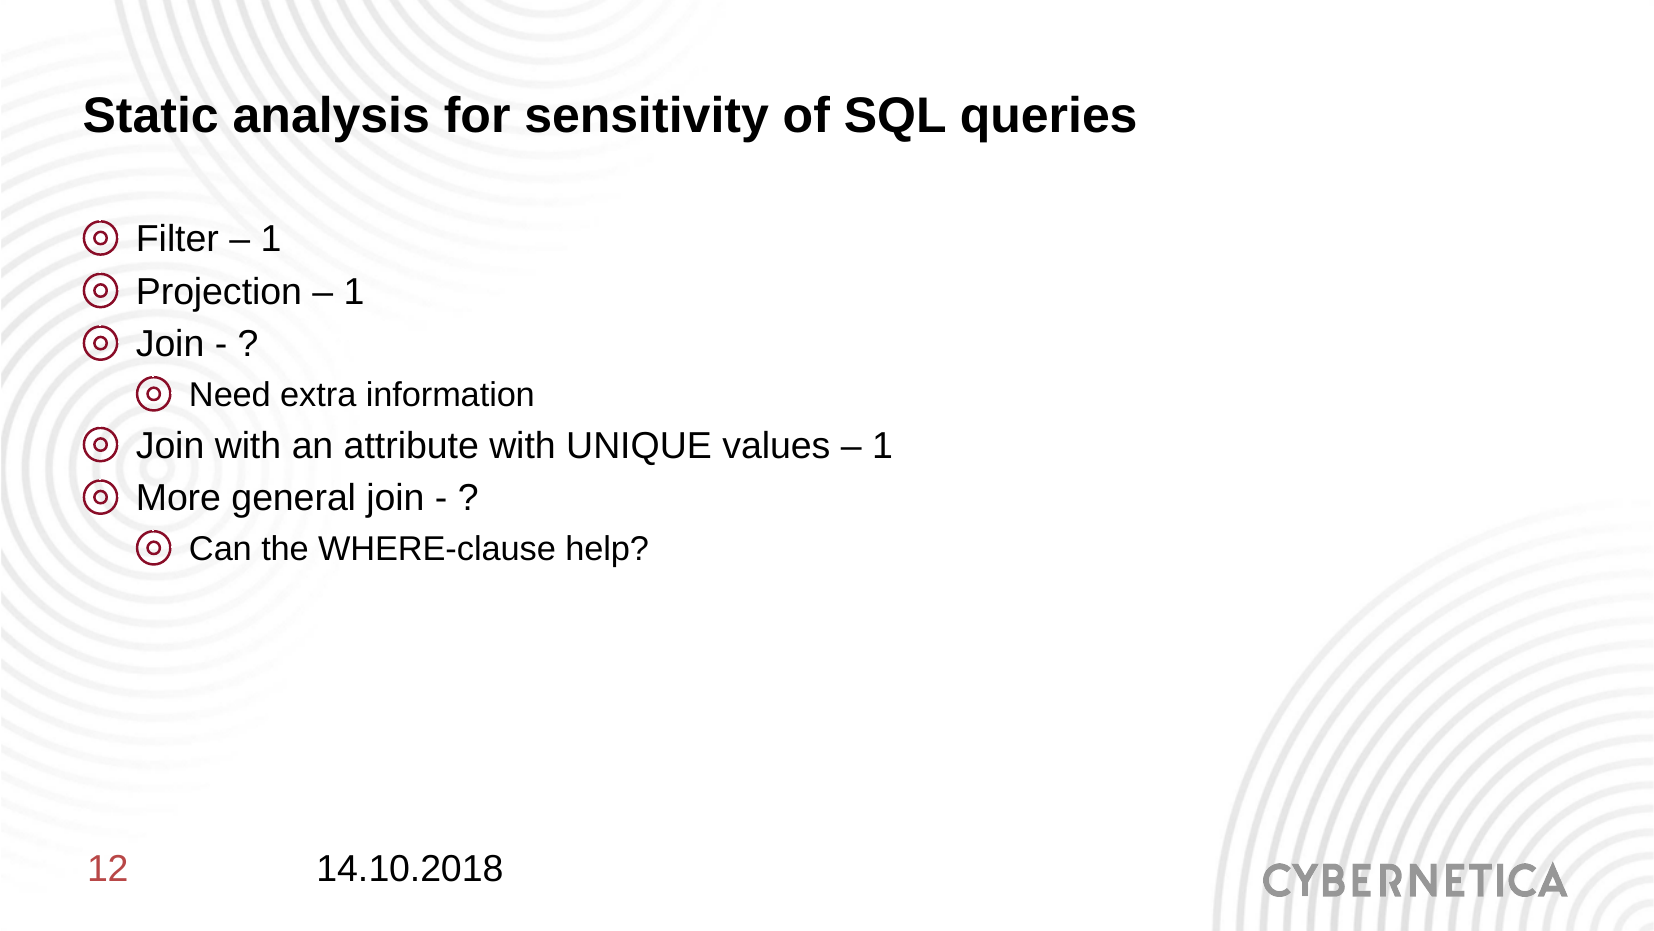

# Static analysis for sensitivity of SQL queries
Filter – 1
Projection – 1
Join - ?
Need extra information
Join with an attribute with UNIQUE values – 1
More general join - ?
Can the WHERE-clause help?
12
01.04.2000